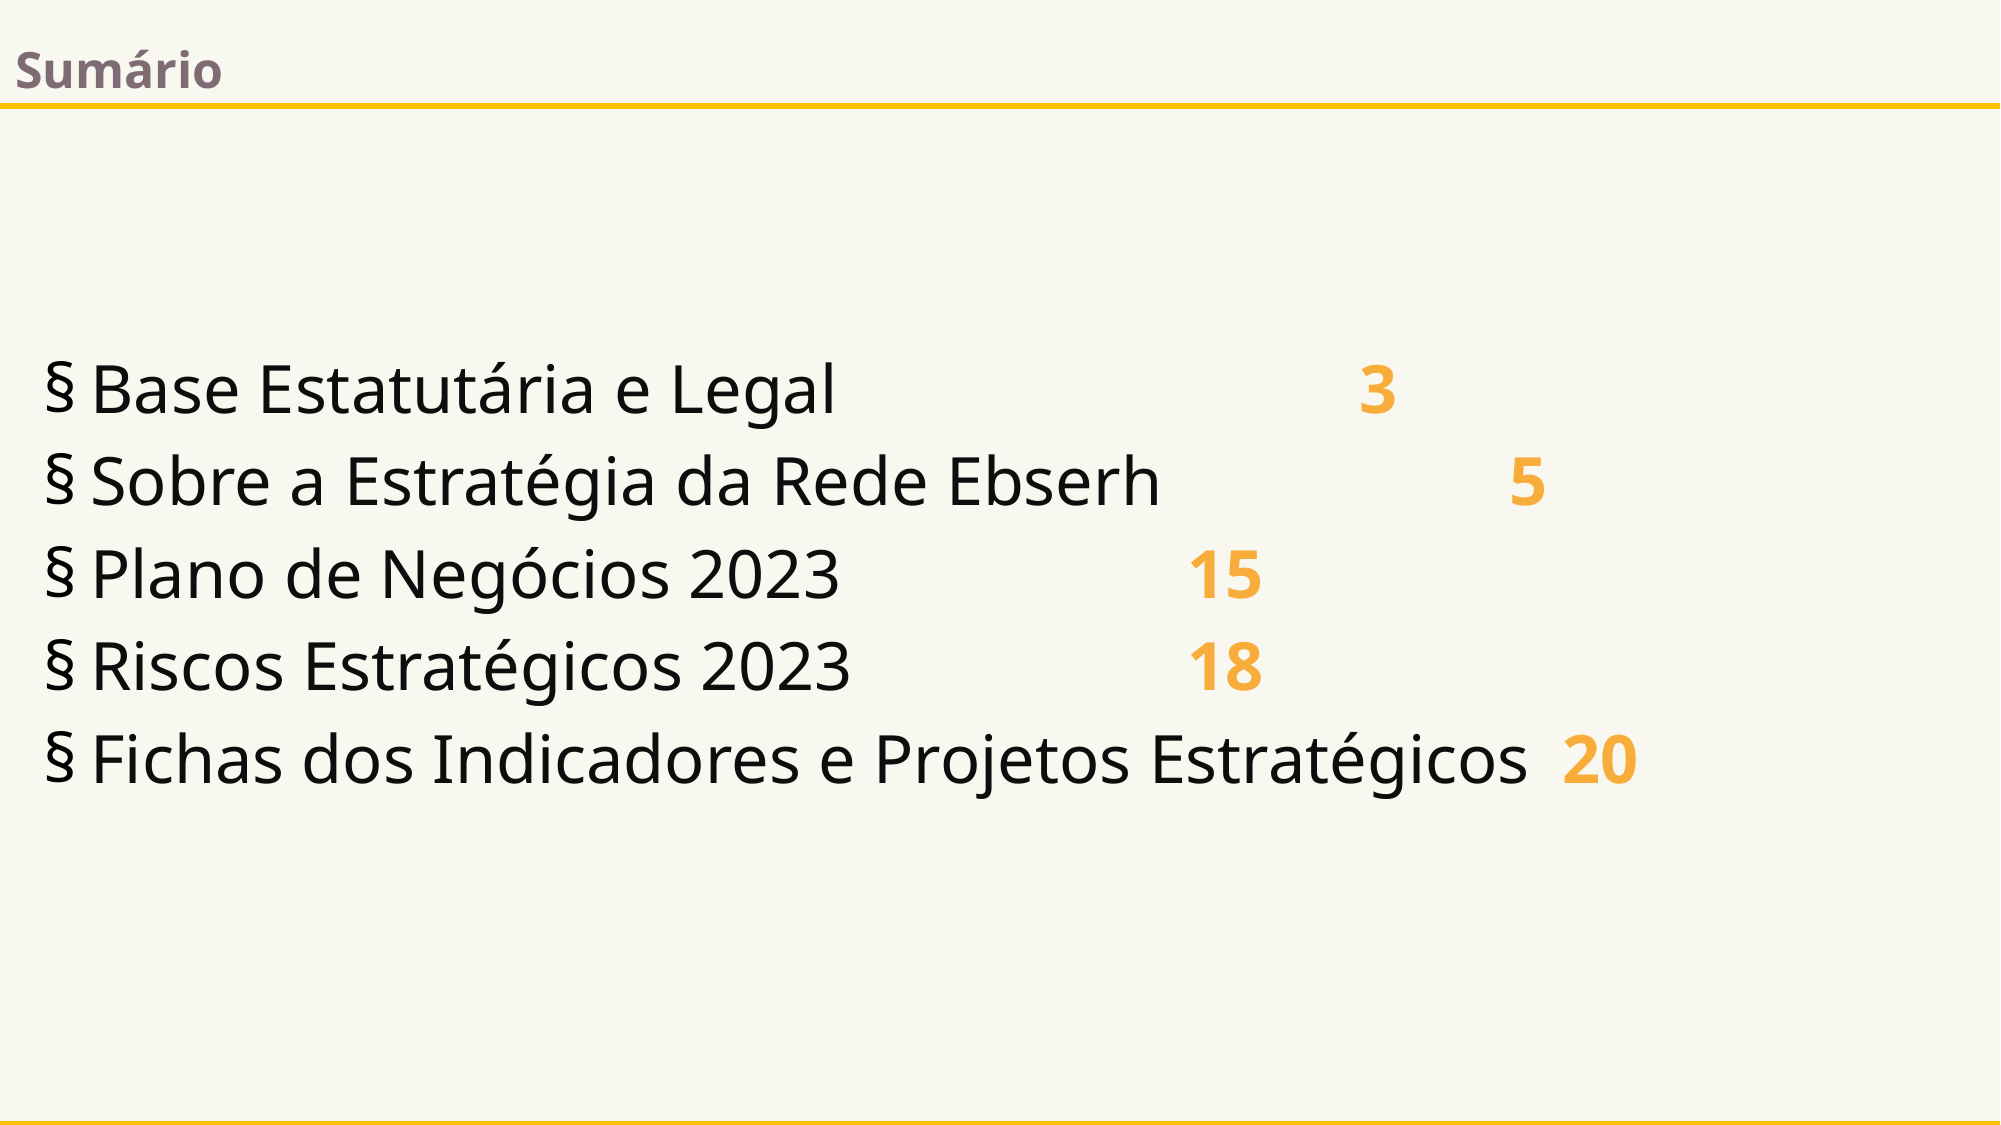

Sumário
Base Estatutária e Legal					 3
Sobre a Estratégia da Rede Ebserh			 5
Plano de Negócios 2023					15
Riscos Estratégicos 2023					18
Fichas dos Indicadores e Projetos Estratégicos	20